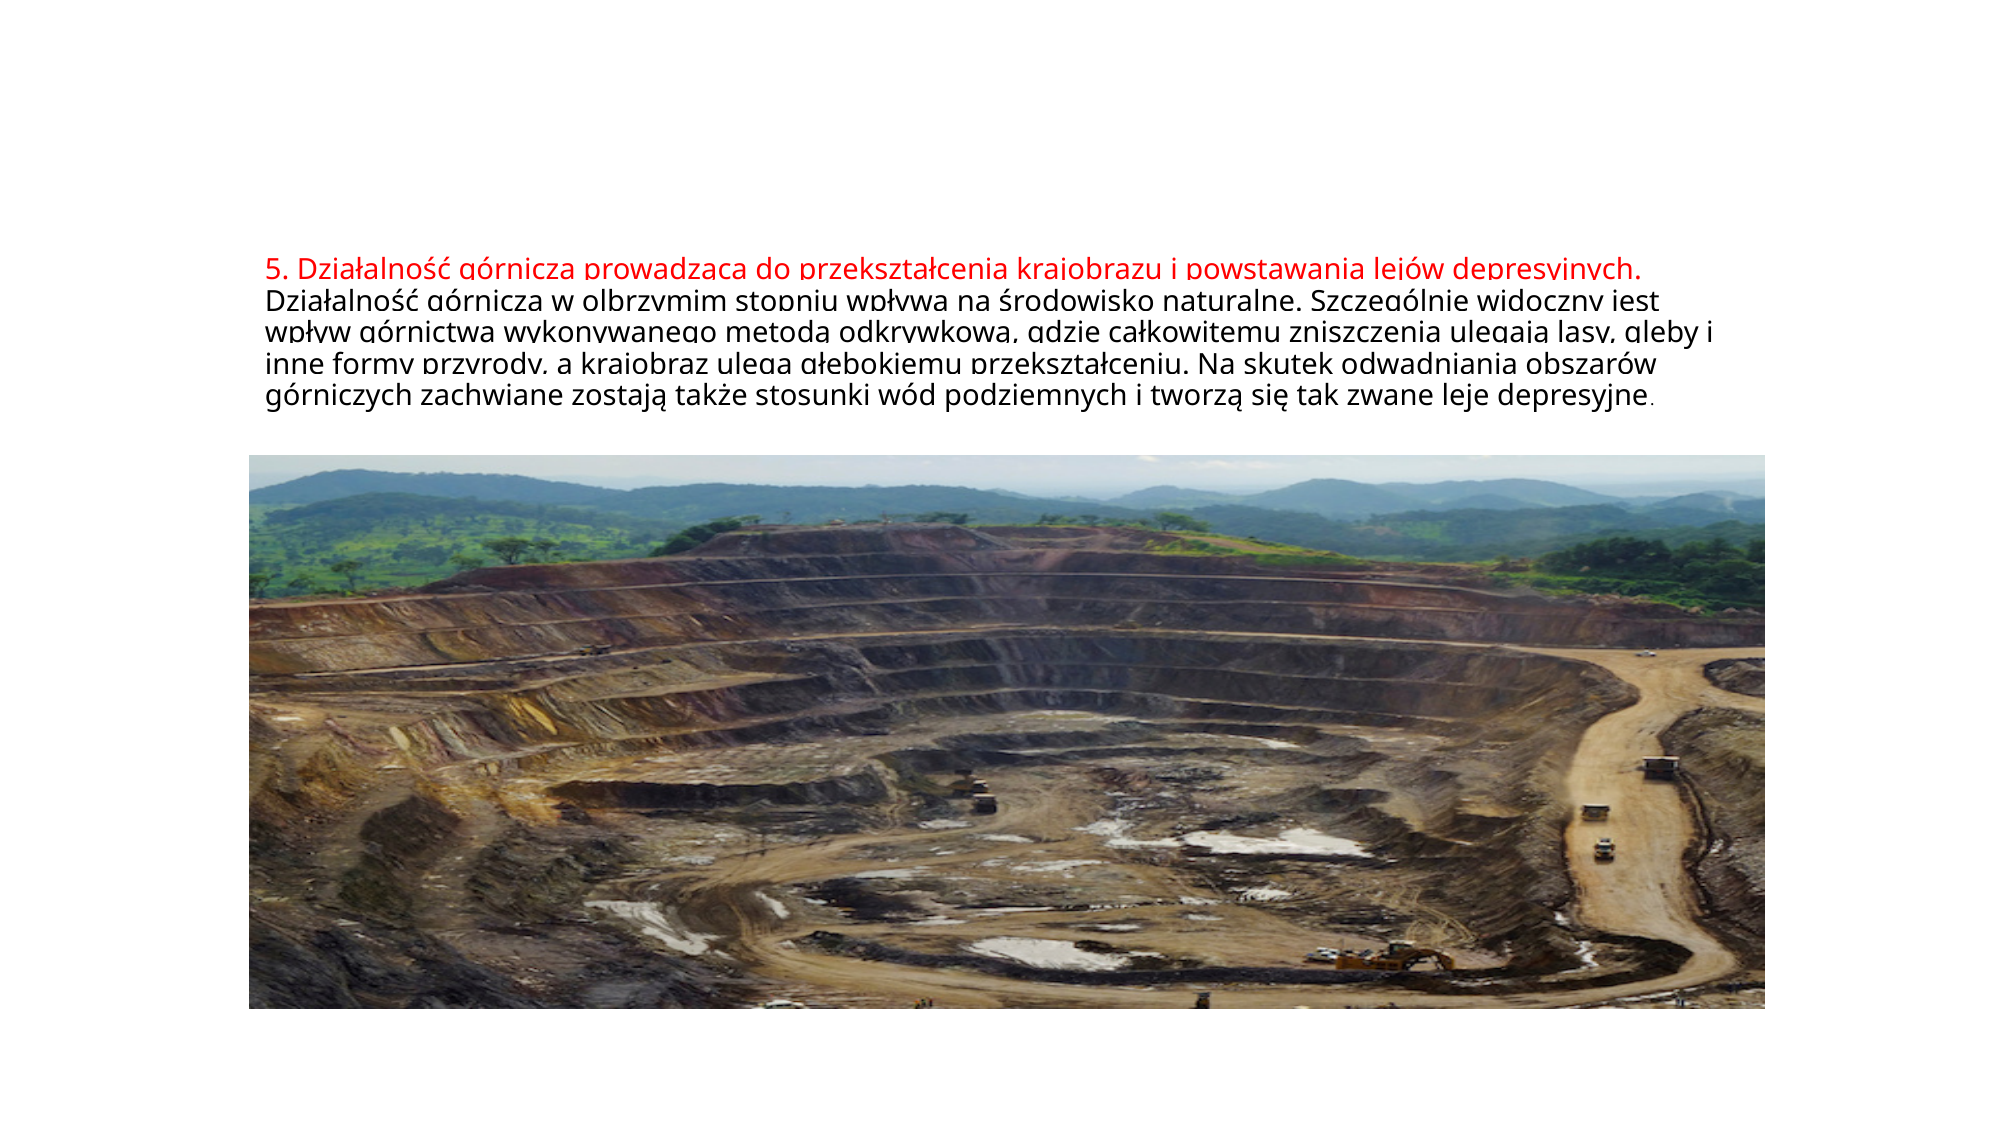

# 5. Działalność górnicza prowadząca do przekształcenia krajobrazu i powstawania lejów depresyjnych. Działalność górnicza w olbrzymim stopniu wpływa na środowisko naturalne. Szczególnie widoczny jest wpływ górnictwa wykonywanego metodą odkrywkową, gdzie całkowitemu zniszczenia ulegają lasy, gleby i inne formy przyrody, a krajobraz ulega głębokiemu przekształceniu. Na skutek odwadniania obszarów górniczych zachwiane zostają także stosunki wód podziemnych i tworzą się tak zwane leje depresyjne.